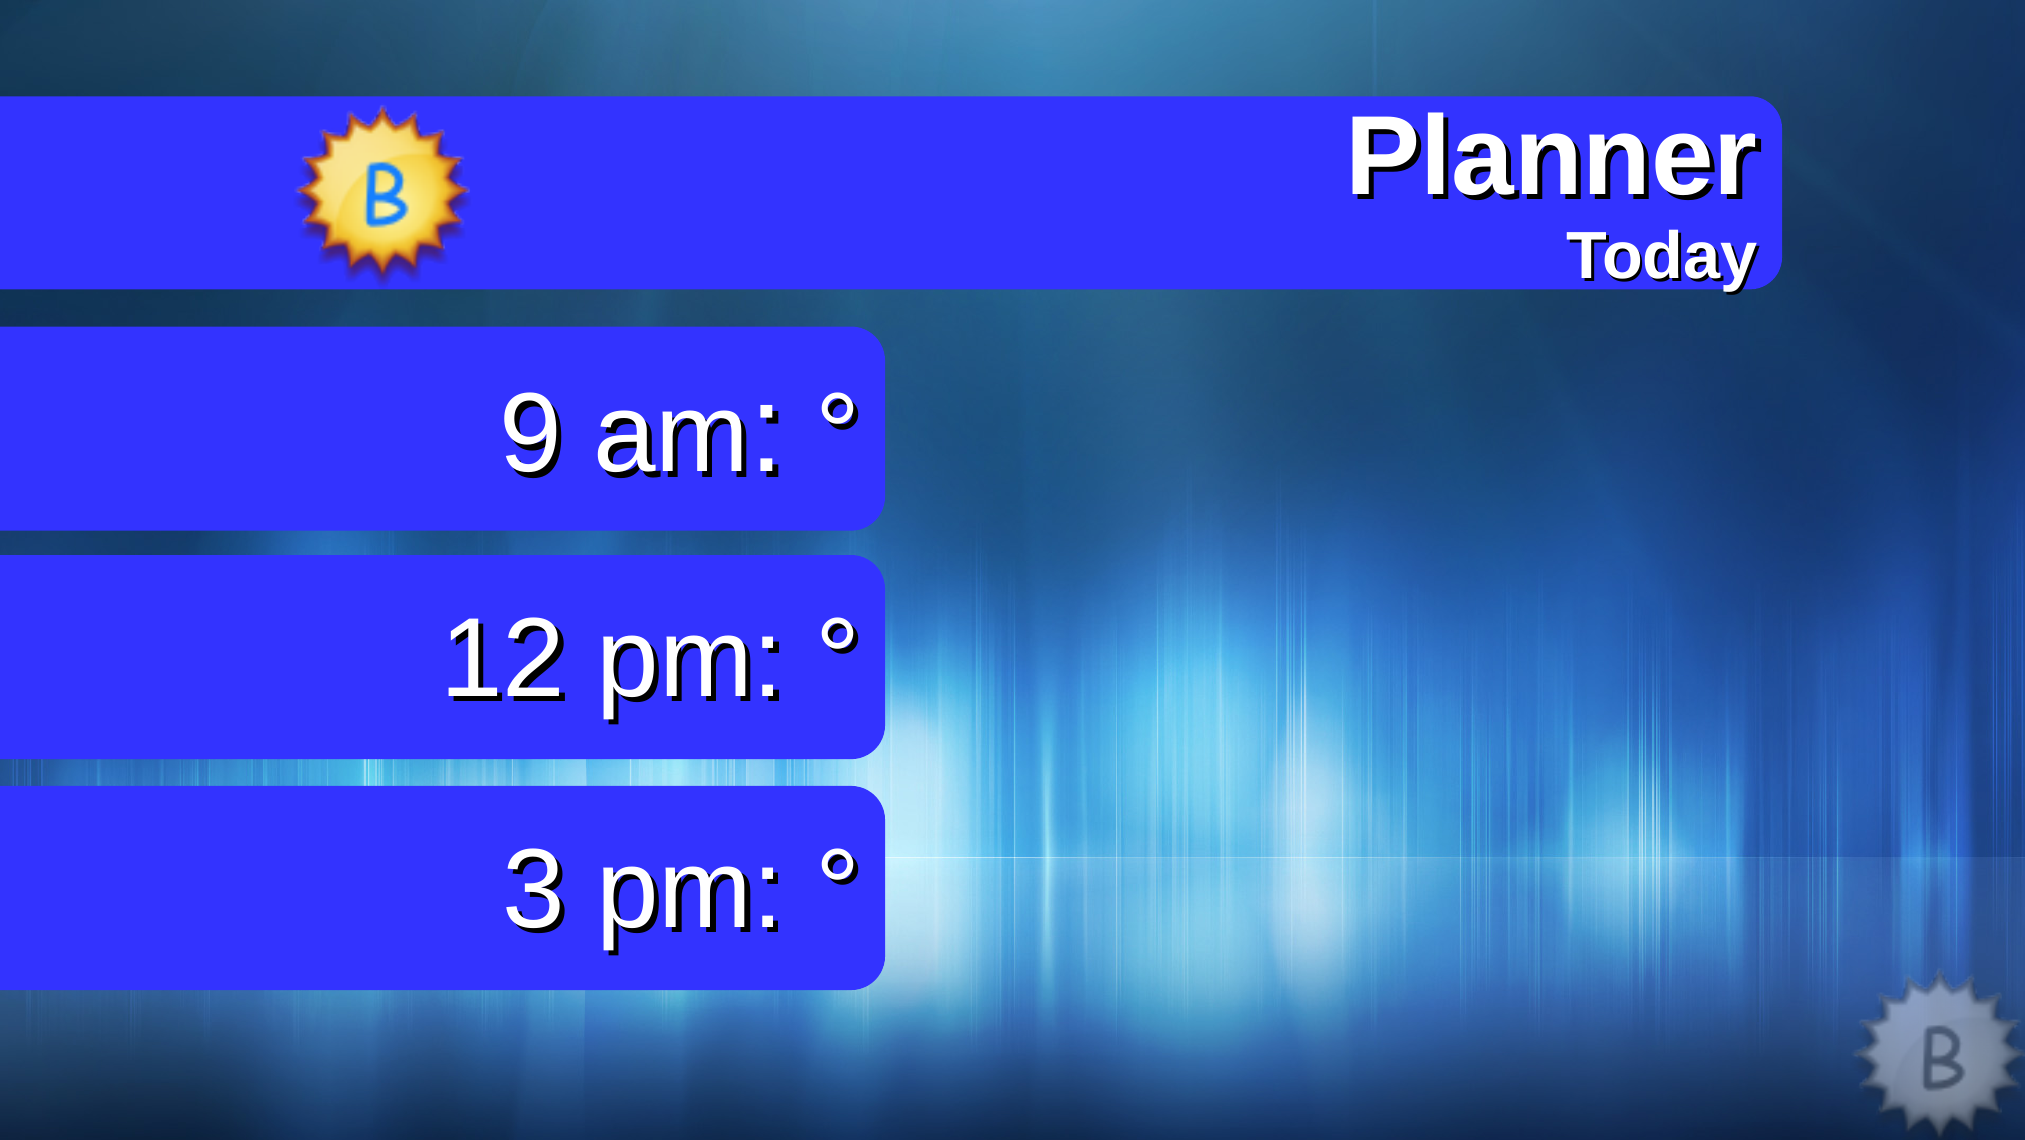

Planner
Today
9 am: °
12 pm: °
3 pm: °